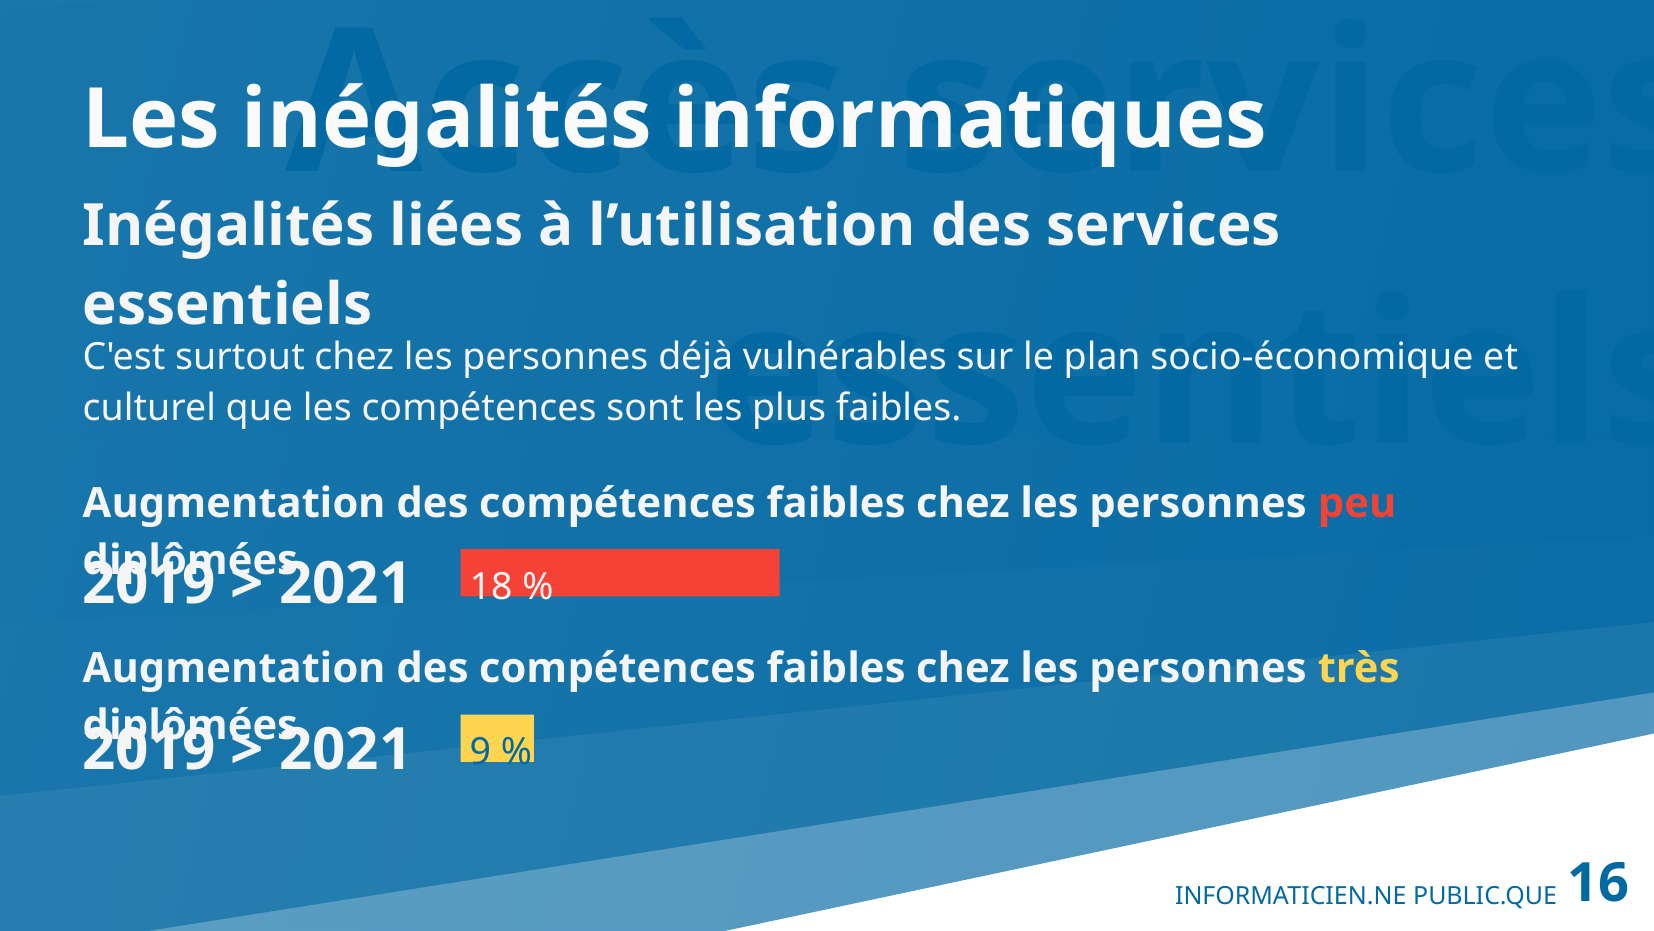

# Accès services essentiels
Les inégalités informatiques
Inégalités liées à l’utilisation des services essentiels
C'est surtout chez les personnes déjà vulnérables sur le plan socio-économique et culturel que les compétences sont les plus faibles.
Augmentation des compétences faibles chez les personnes peu diplômées
2019 > 2021
18 %
Augmentation des compétences faibles chez les personnes très diplômées
2019 > 2021
9 %
INFORMATICIEN.NE PUBLIC.QUE
16